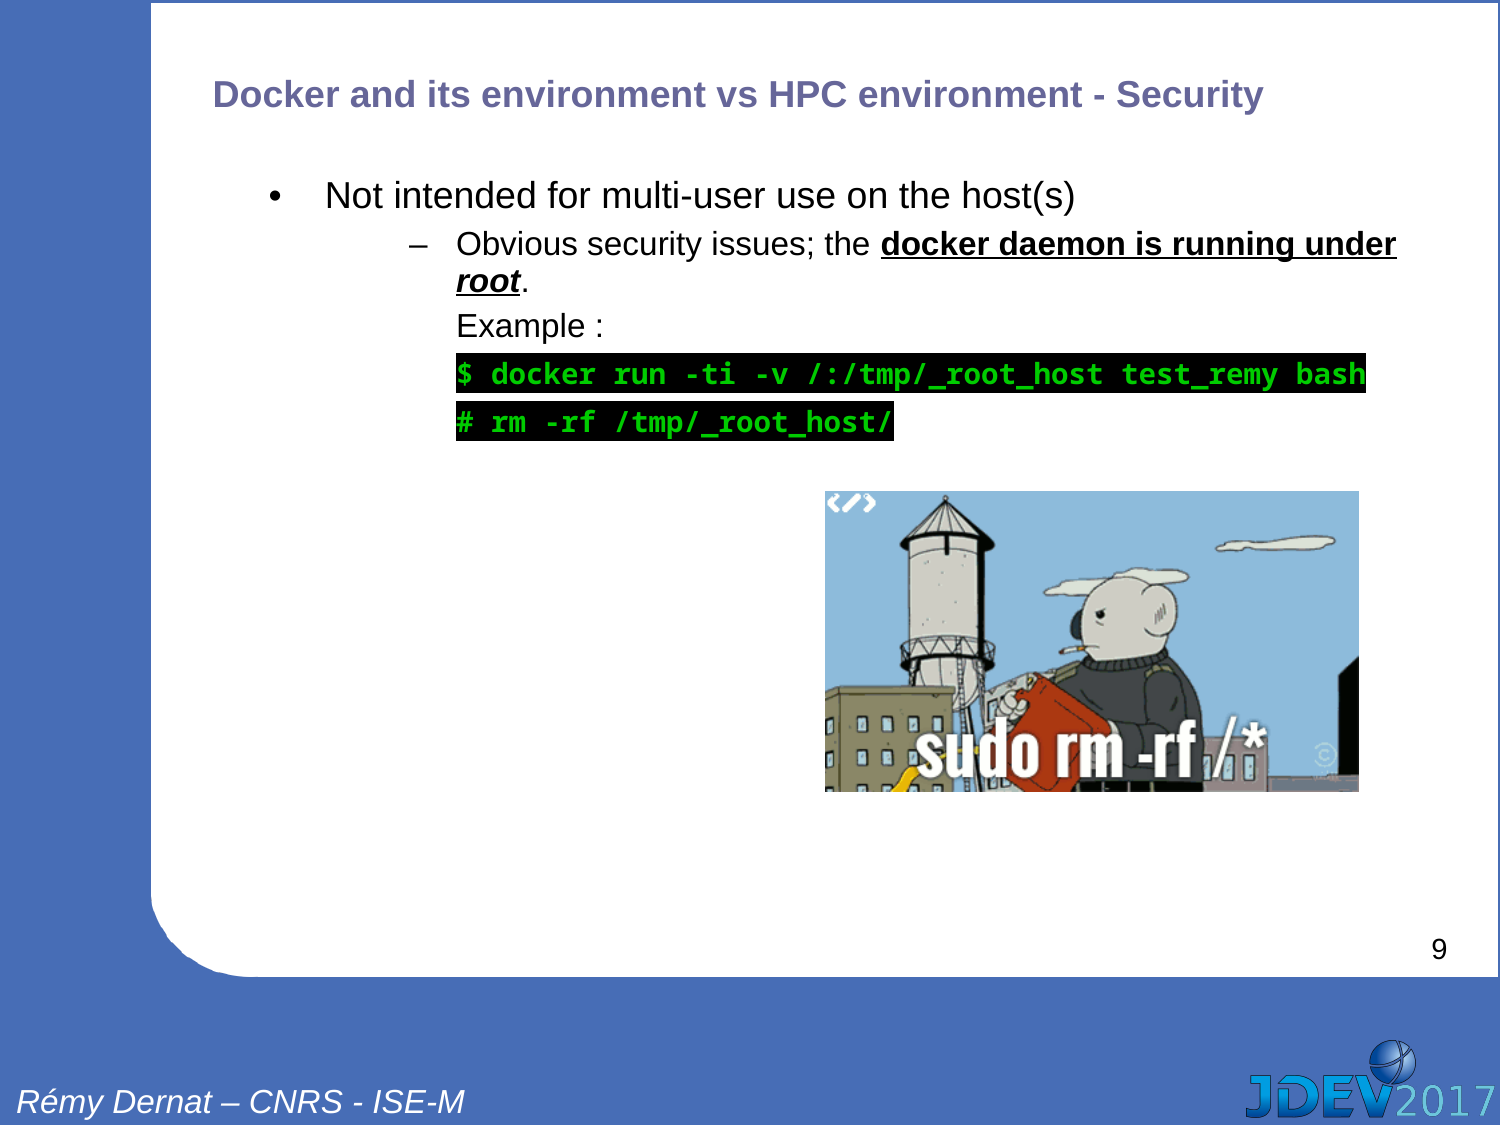

# Docker and its environment vs HPC environment - Security
Not intended for multi-user use on the host(s)
Obvious security issues; the docker daemon is running under root.
Example :
$ docker run -ti -v /:/tmp/_root_host test_remy bash
# rm -rf /tmp/_root_host/
9
Rémy Dernat – CNRS - ISE-M